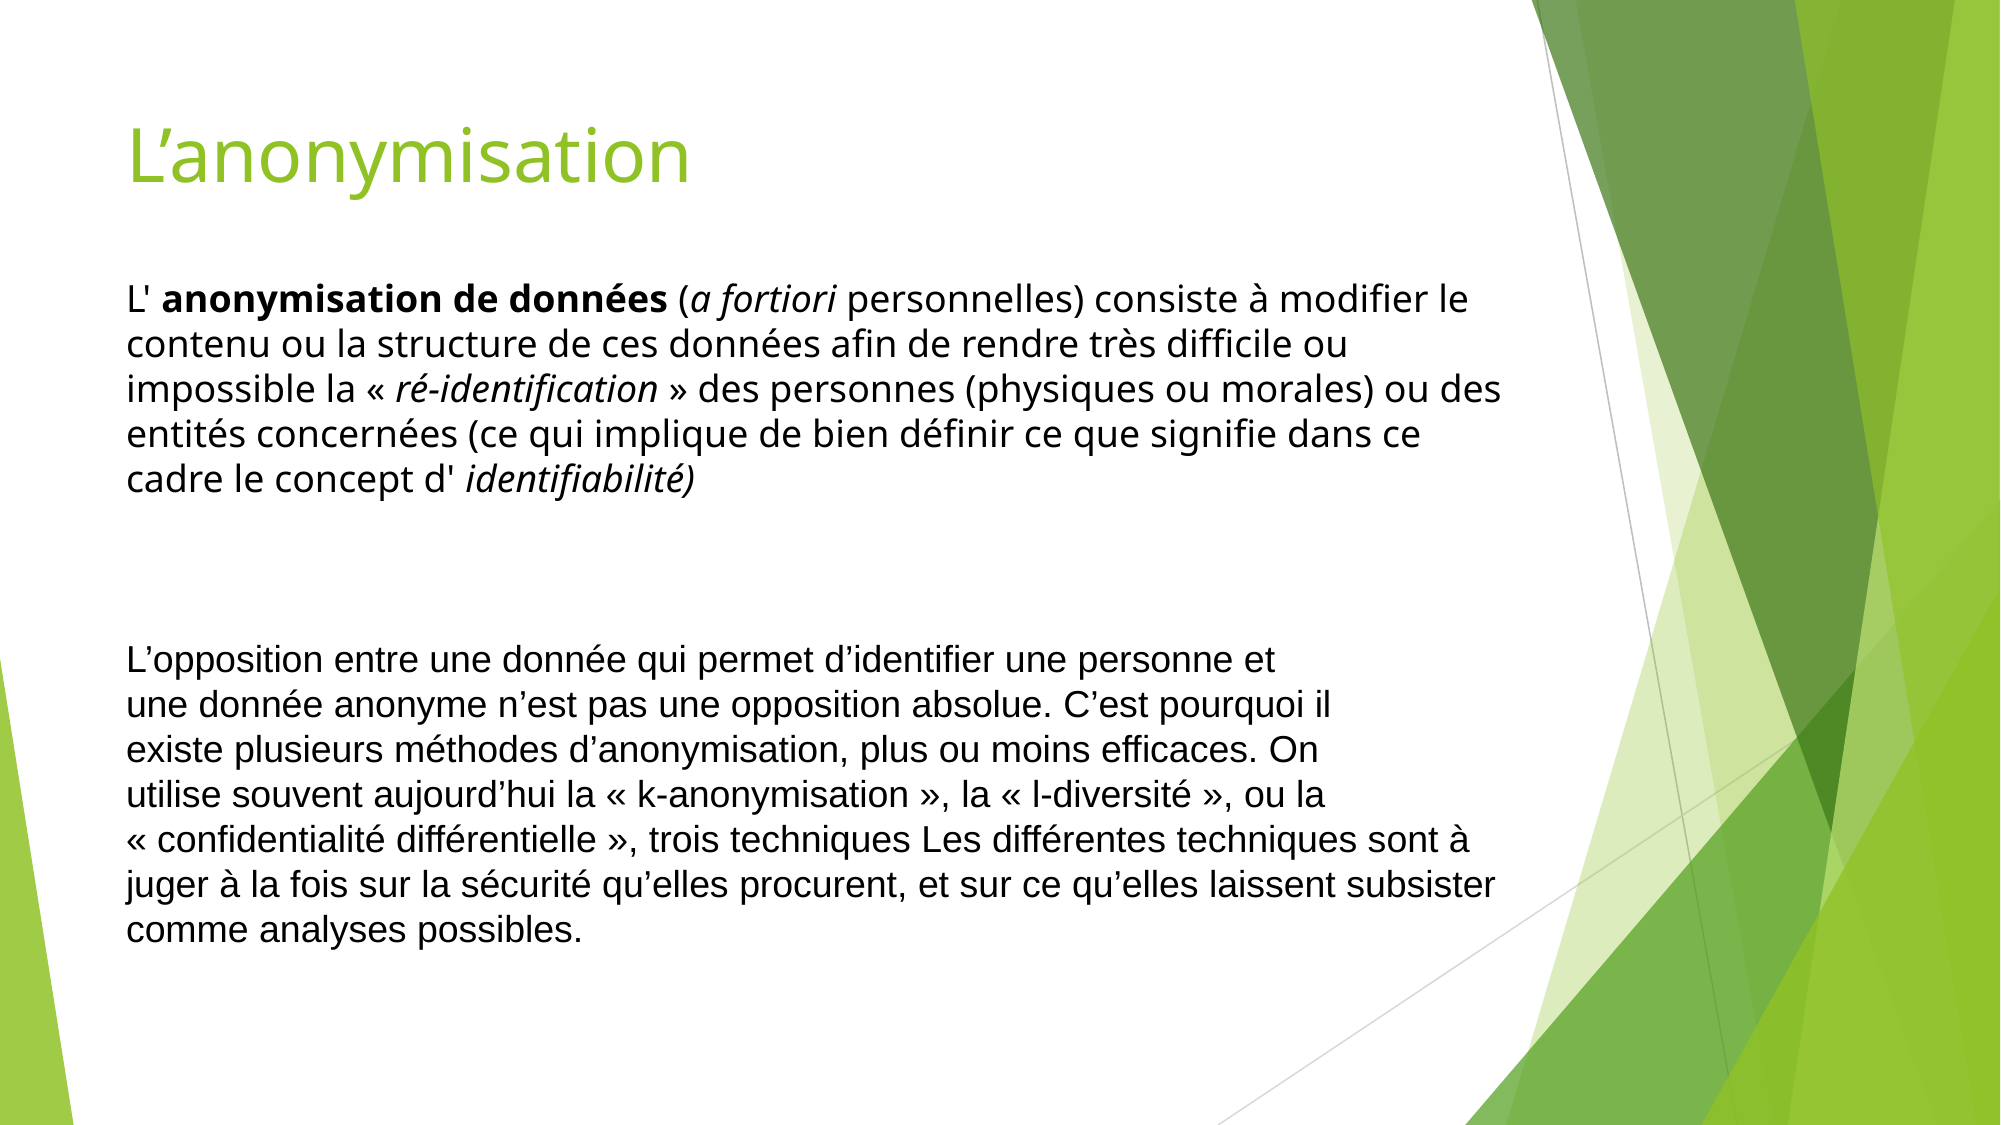

# L’anonymisation
L' anonymisation de données (a fortiori personnelles) consiste à modifier le contenu ou la structure de ces données afin de rendre très difficile ou impossible la « ré-identification » des personnes (physiques ou morales) ou des entités concernées (ce qui implique de bien définir ce que signifie dans ce cadre le concept d' identifiabilité)
L’opposition entre une donnée qui permet d’identifier une personne et
une donnée anonyme n’est pas une opposition absolue. C’est pourquoi il
existe plusieurs méthodes d’anonymisation, plus ou moins efficaces. On
utilise souvent aujourd’hui la « k-anonymisation », la « l-diversité », ou la
« confidentialité différentielle », trois techniques Les différentes techniques sont à juger à la fois sur la sécurité qu’elles procurent, et sur ce qu’elles laissent subsister comme analyses possibles.